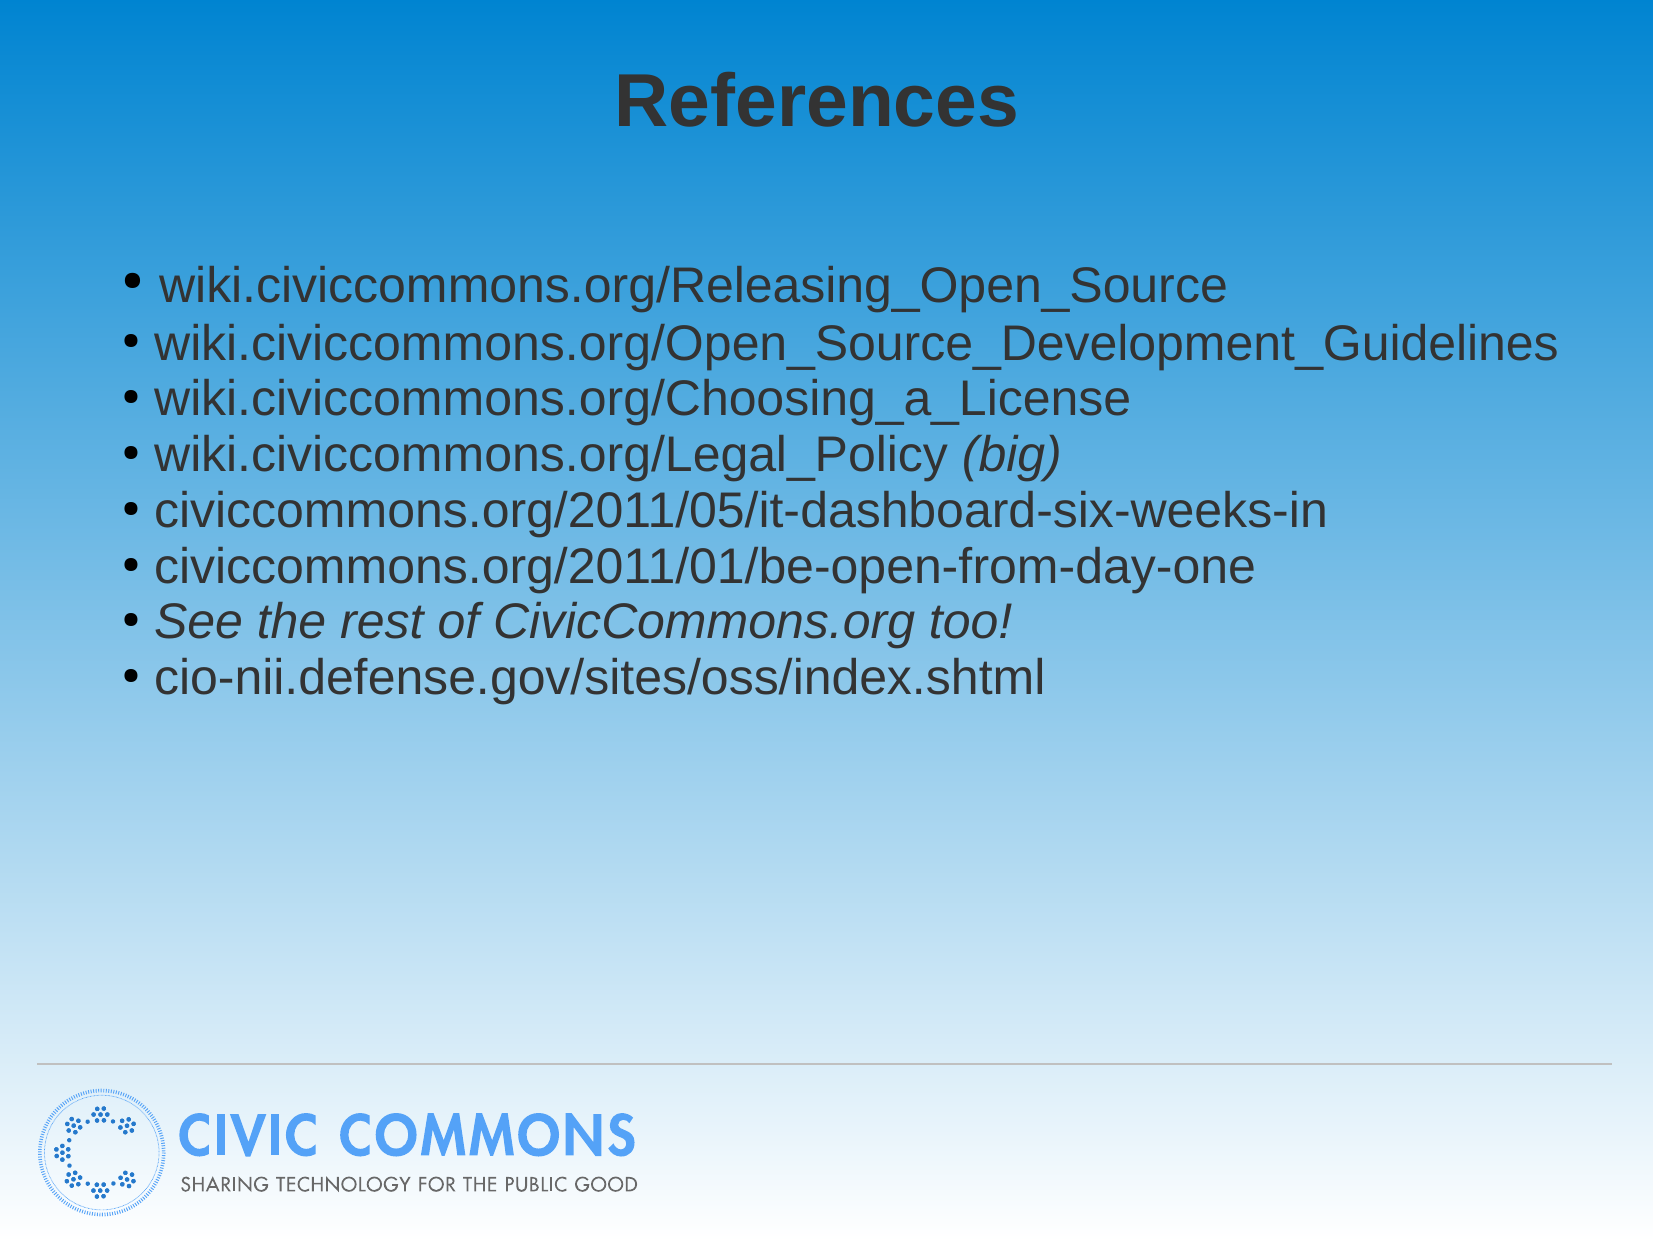

References
 wiki.civiccommons.org/Releasing_Open_Source
 wiki.civiccommons.org/Open_Source_Development_Guidelines
 wiki.civiccommons.org/Choosing_a_License
 wiki.civiccommons.org/Legal_Policy (big)
 civiccommons.org/2011/05/it-dashboard-six-weeks-in
 civiccommons.org/2011/01/be-open-from-day-one
 See the rest of CivicCommons.org too!
 cio-nii.defense.gov/sites/oss/index.shtml